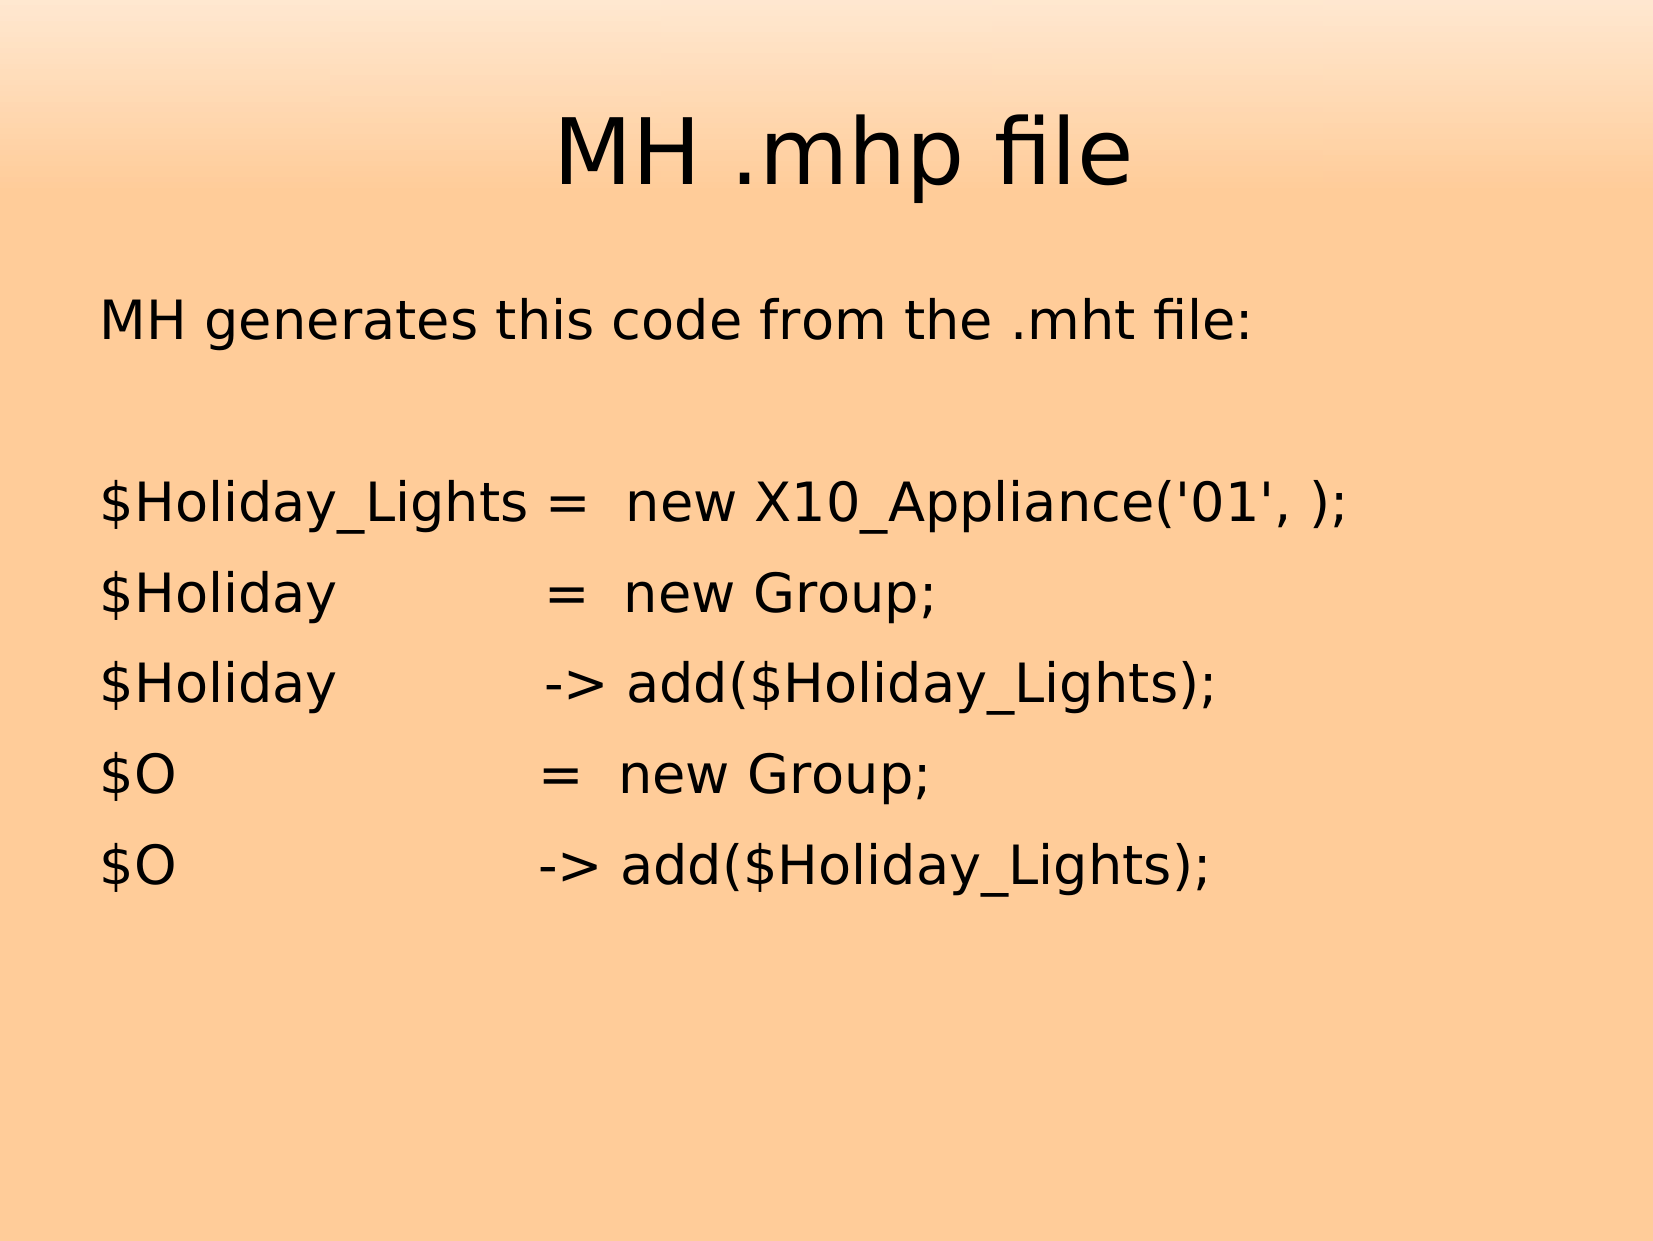

# MH .mhp file
MH generates this code from the .mht file:
$Holiday_Lights = new X10_Appliance('01', );
$Holiday = new Group;
$Holiday -> add($Holiday_Lights);
$O = new Group;
$O -> add($Holiday_Lights);